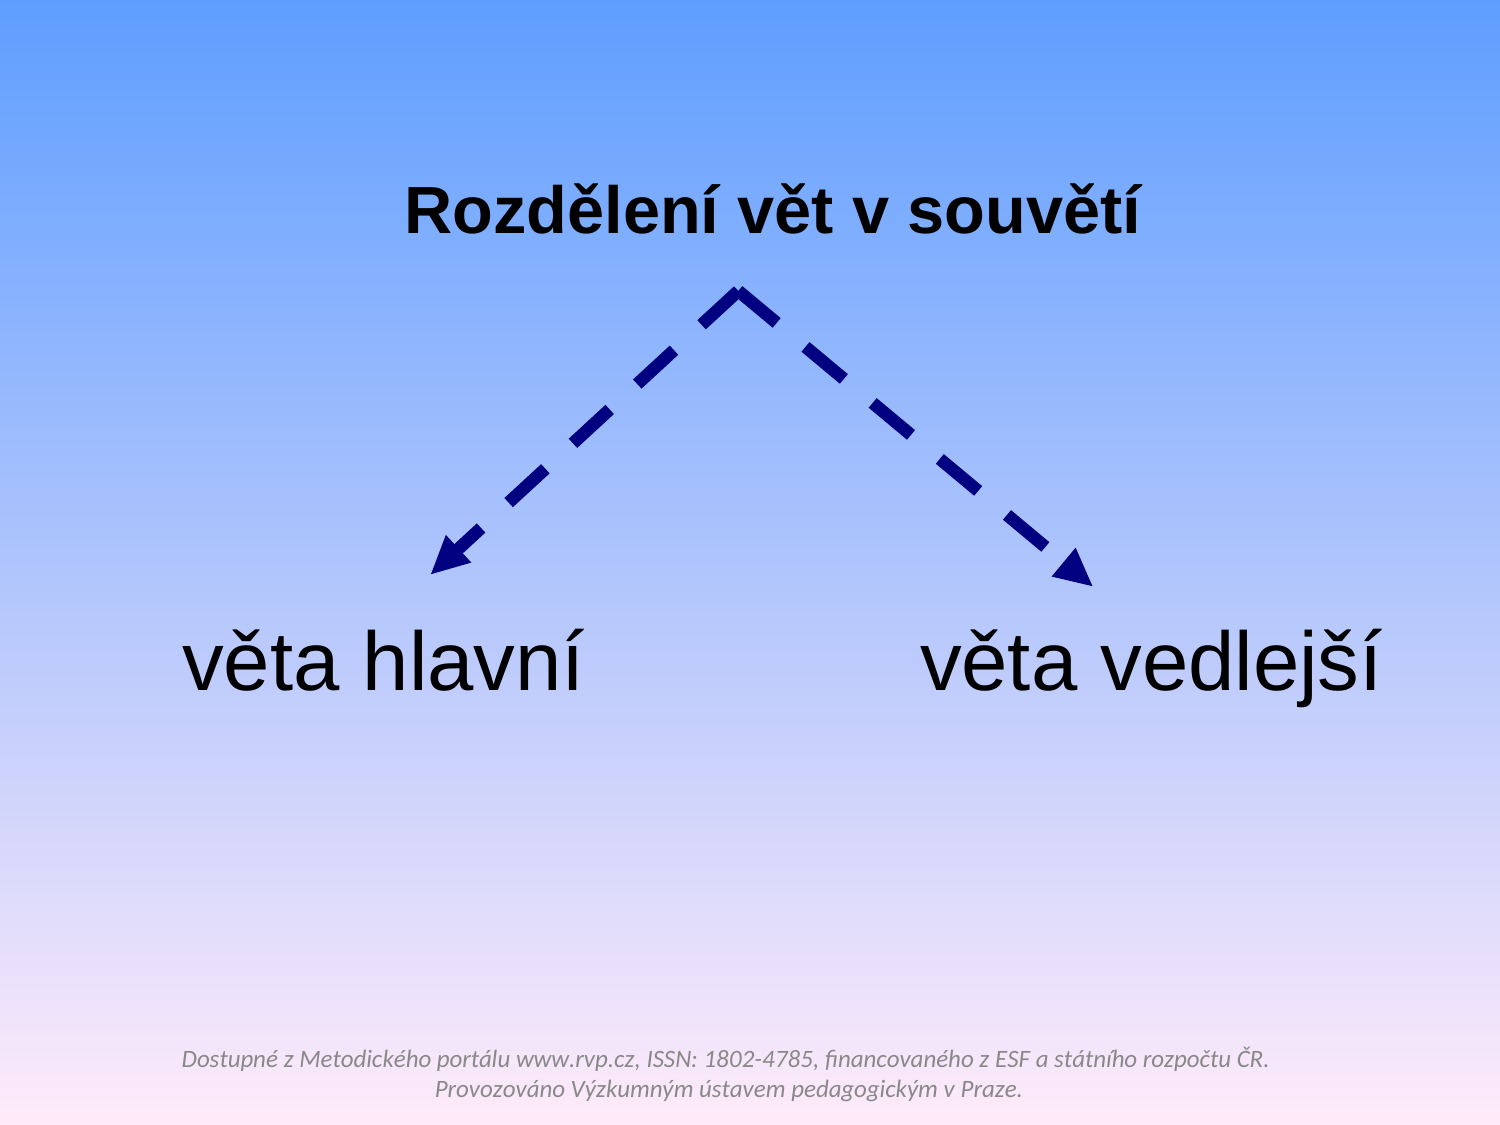

# Rozdělení vět v souvětí
věta hlavní
věta vedlejší
Dostupné z Metodického portálu www.rvp.cz, ISSN: 1802-4785, financovaného z ESF a státního rozpočtu ČR.
 Provozováno Výzkumným ústavem pedagogickým v Praze.